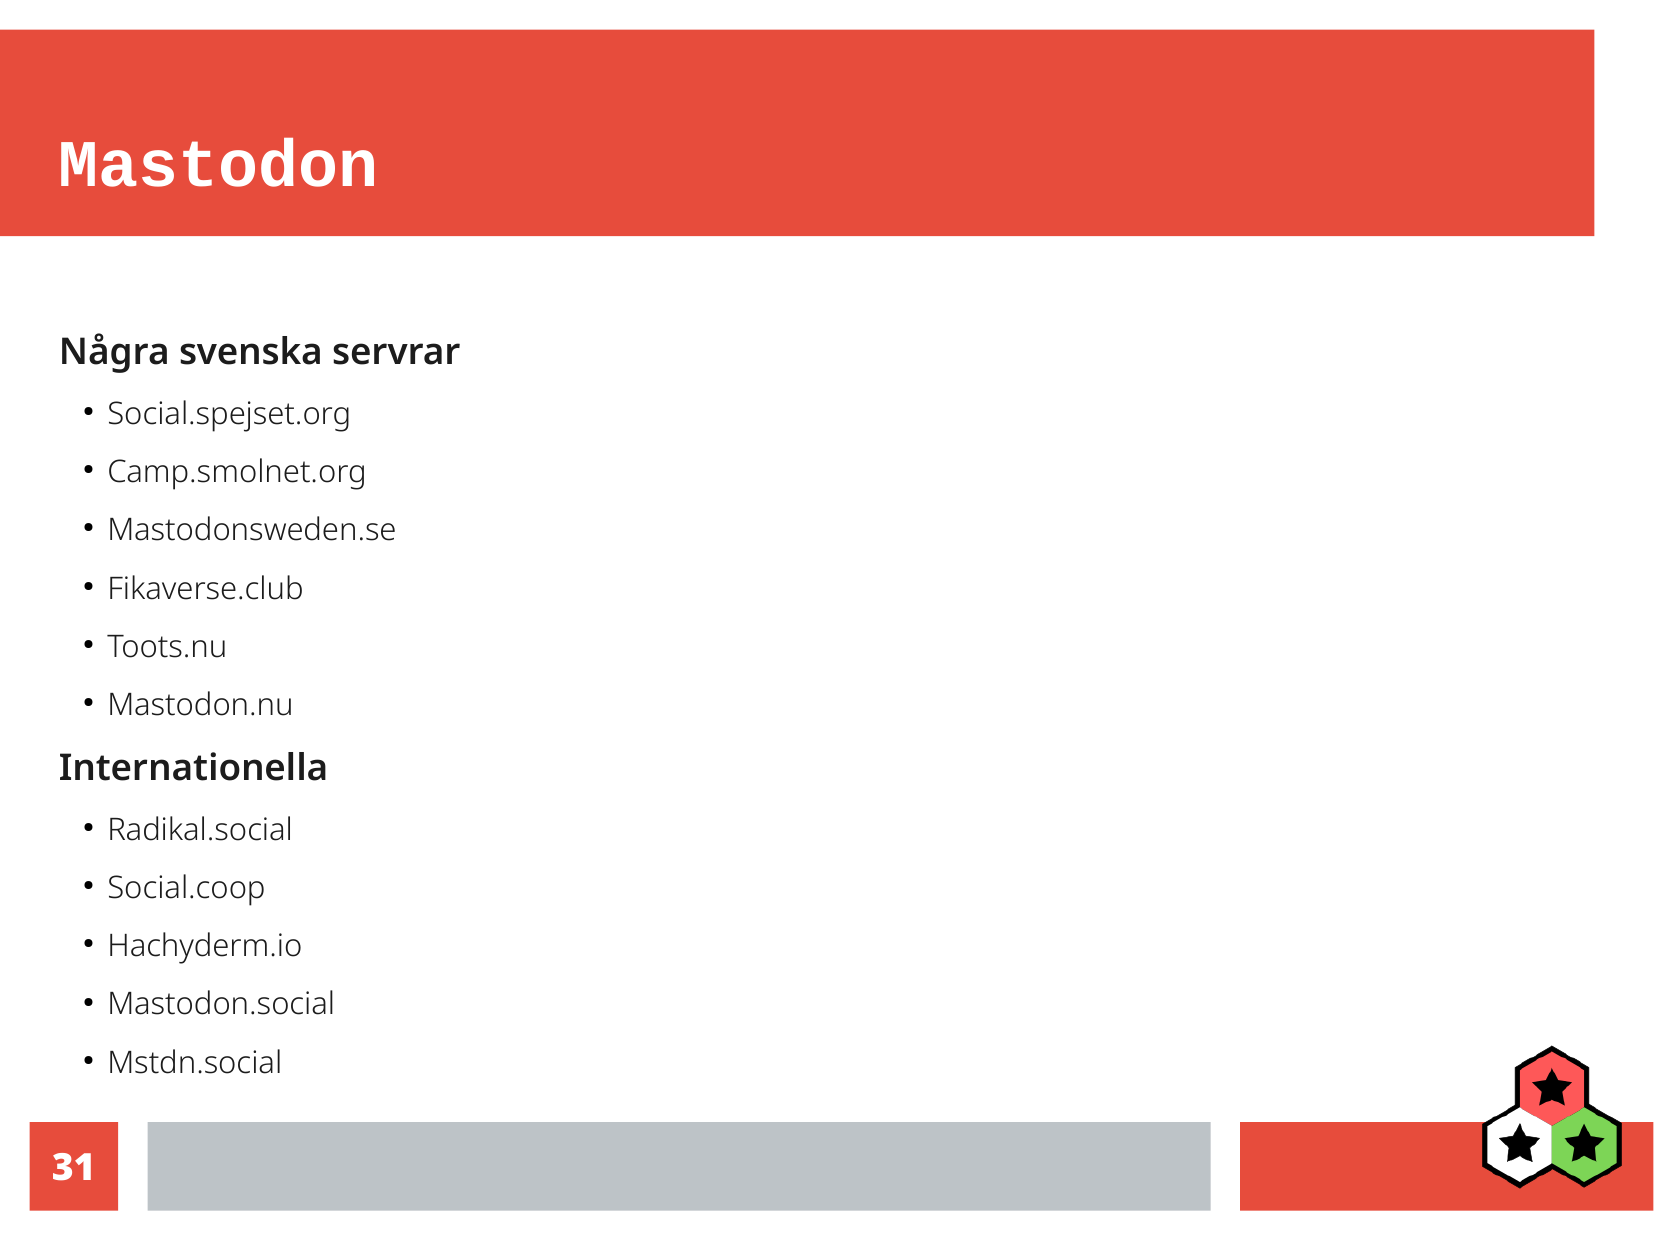

# Mastodon
Några svenska servrar
Social.spejset.org
Camp.smolnet.org
Mastodonsweden.se
Fikaverse.club
Toots.nu
Mastodon.nu
Internationella
Radikal.social
Social.coop
Hachyderm.io
Mastodon.social
Mstdn.social
31